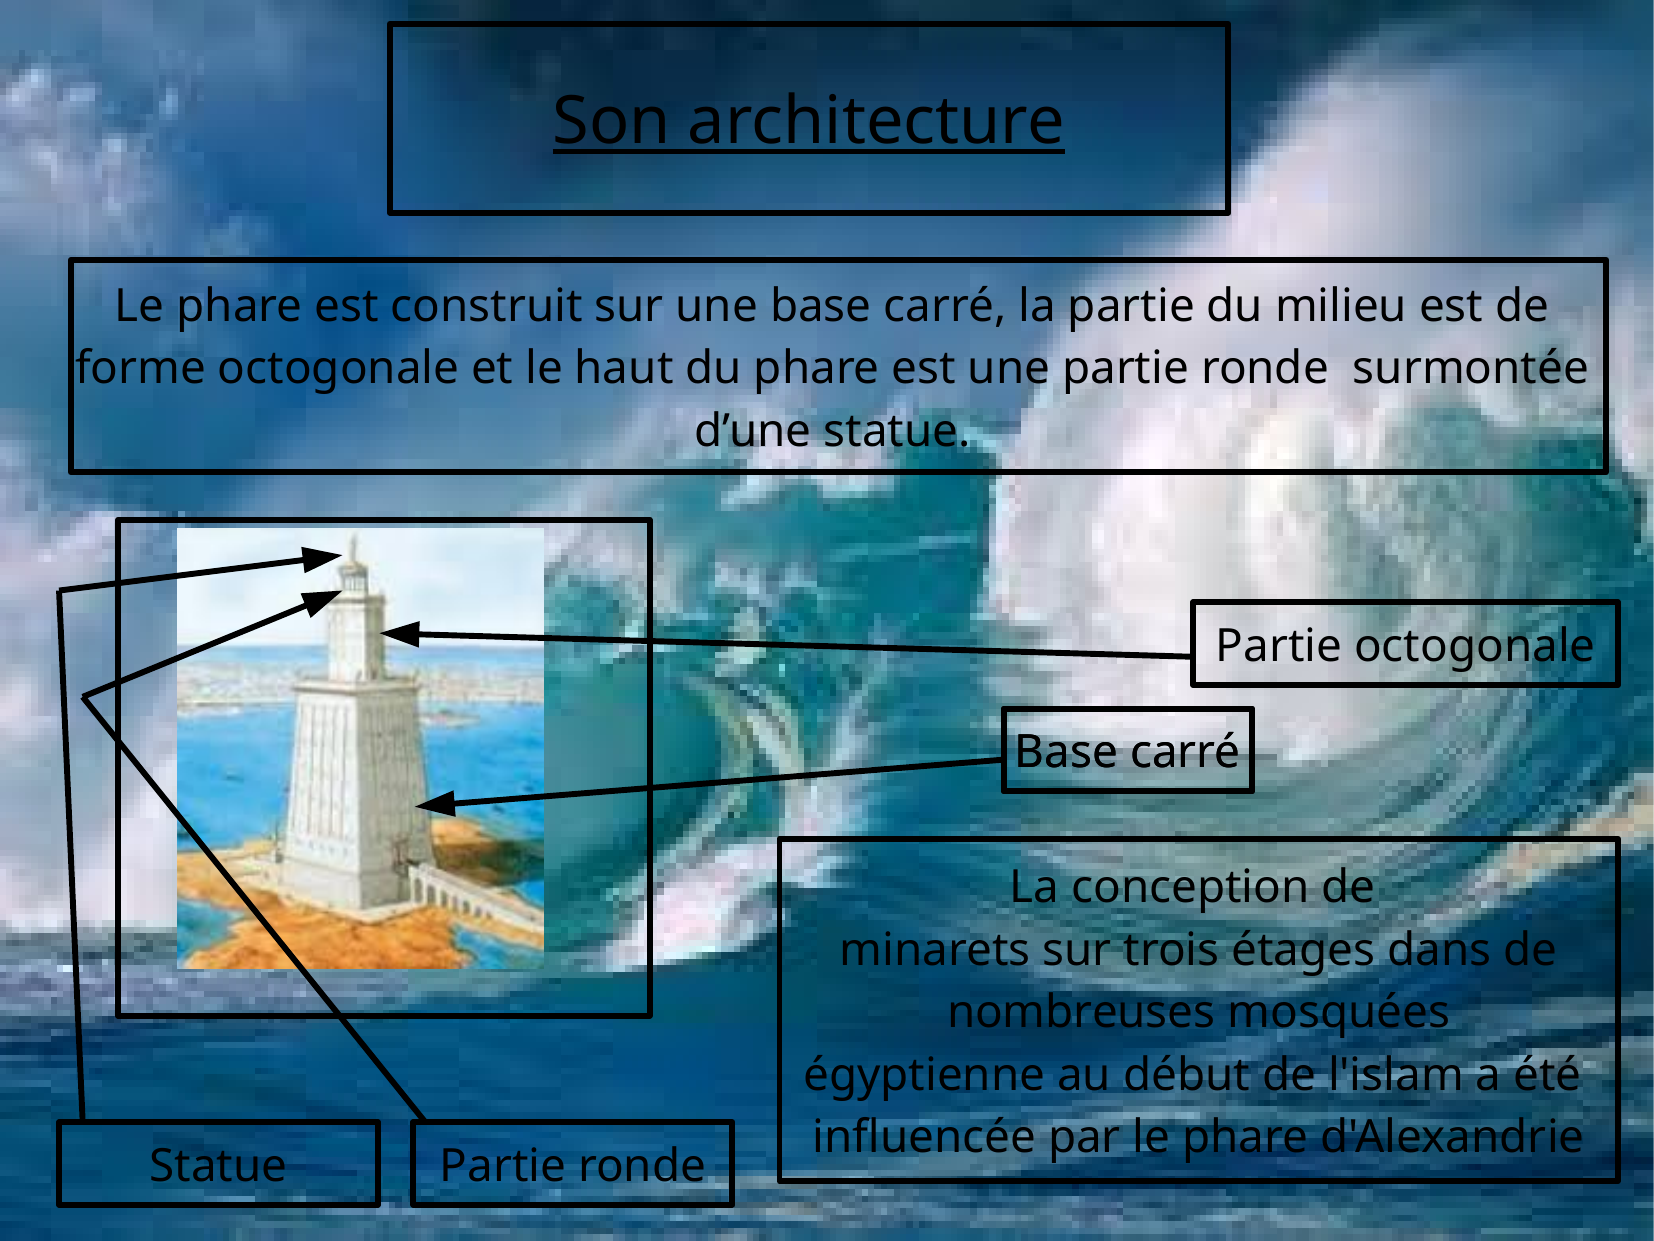

Son architecture
Le phare est construit sur une base carré, la partie du milieu est de
forme octogonale et le haut du phare est une partie ronde surmontée
d’une statue.
Partie octogonale
Base carré
Base carré
La conception de
minarets sur trois étages dans de
 nombreuses mosquées
égyptienne au début de l'islam a été
influencée par le phare d'Alexandrie
Statue
Partie ronde